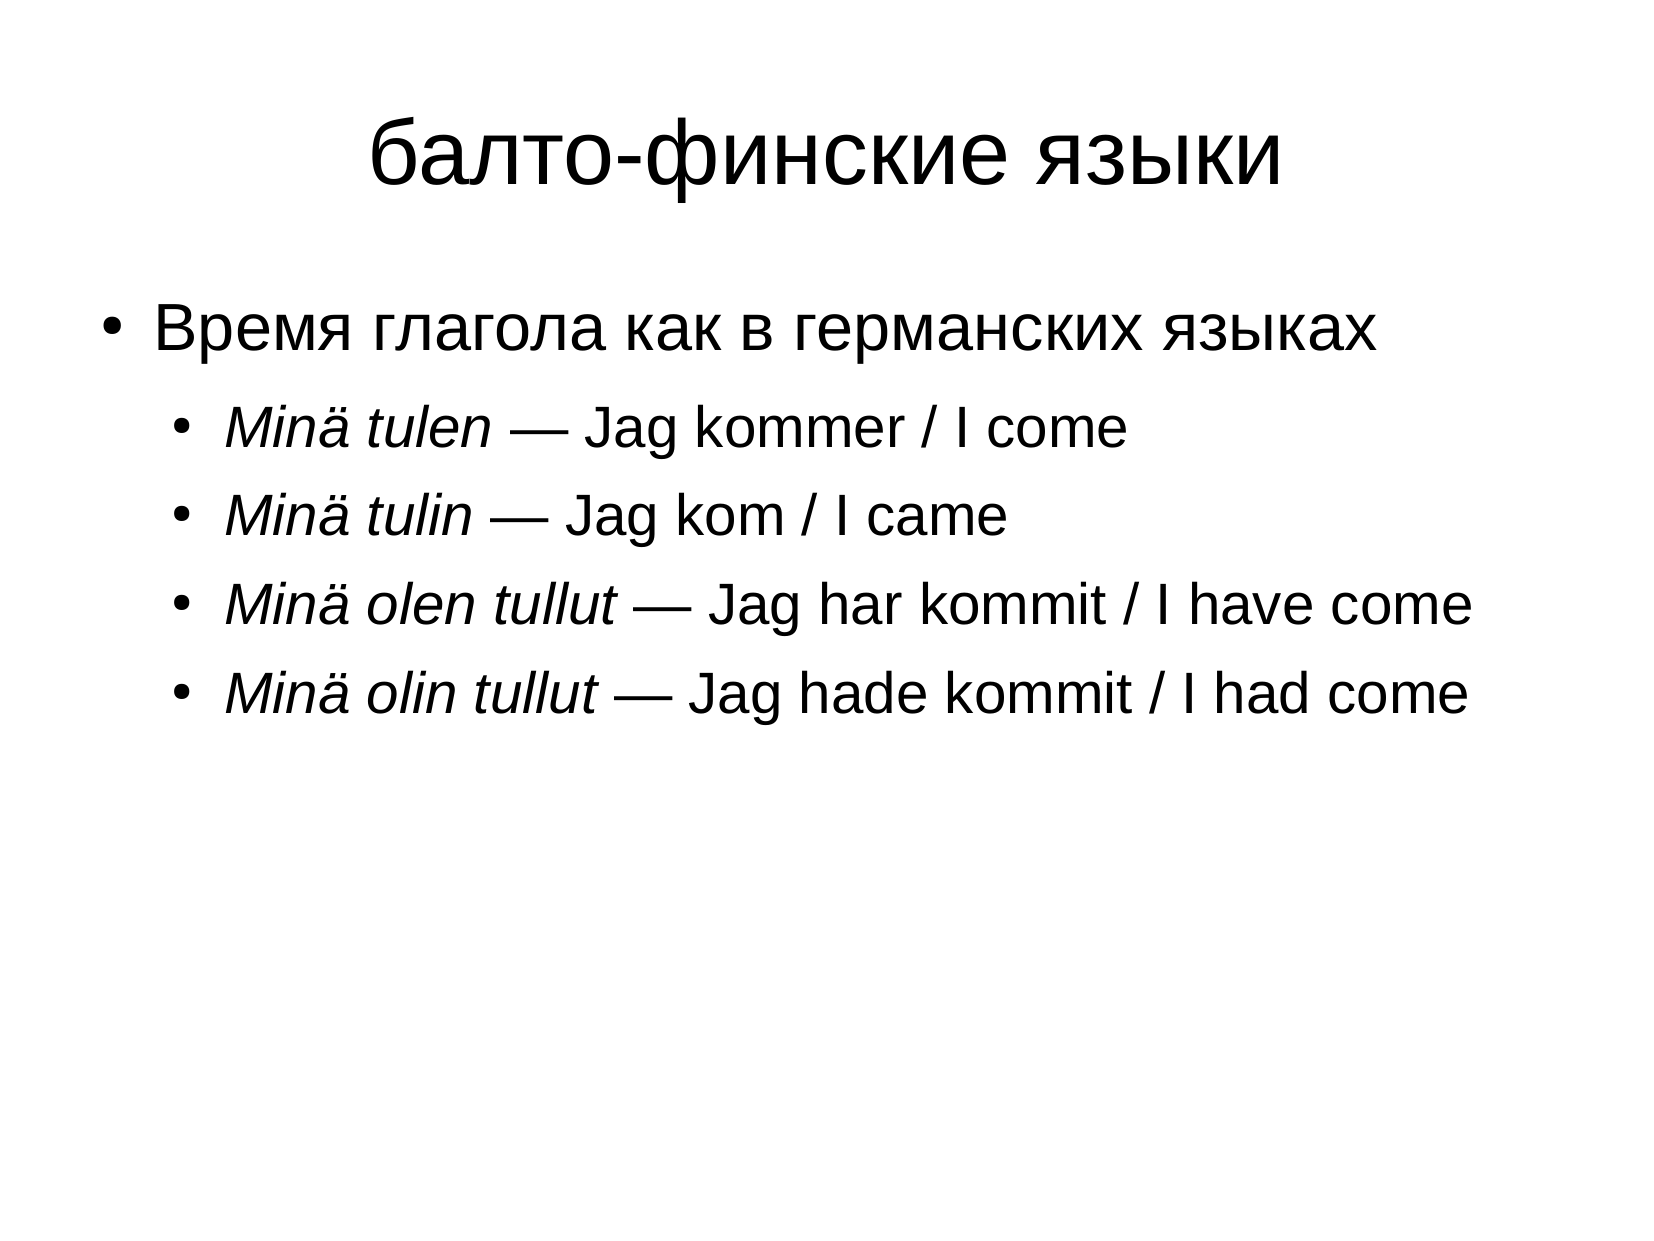

балто-финские языки
# Время глагола как в германских языках
Minä tulen — Jag kommer / I come
Minä tulin — Jag kom / I came
Minä olen tullut — Jag har kommit / I have come
Minä olin tullut — Jag hade kommit / I had come